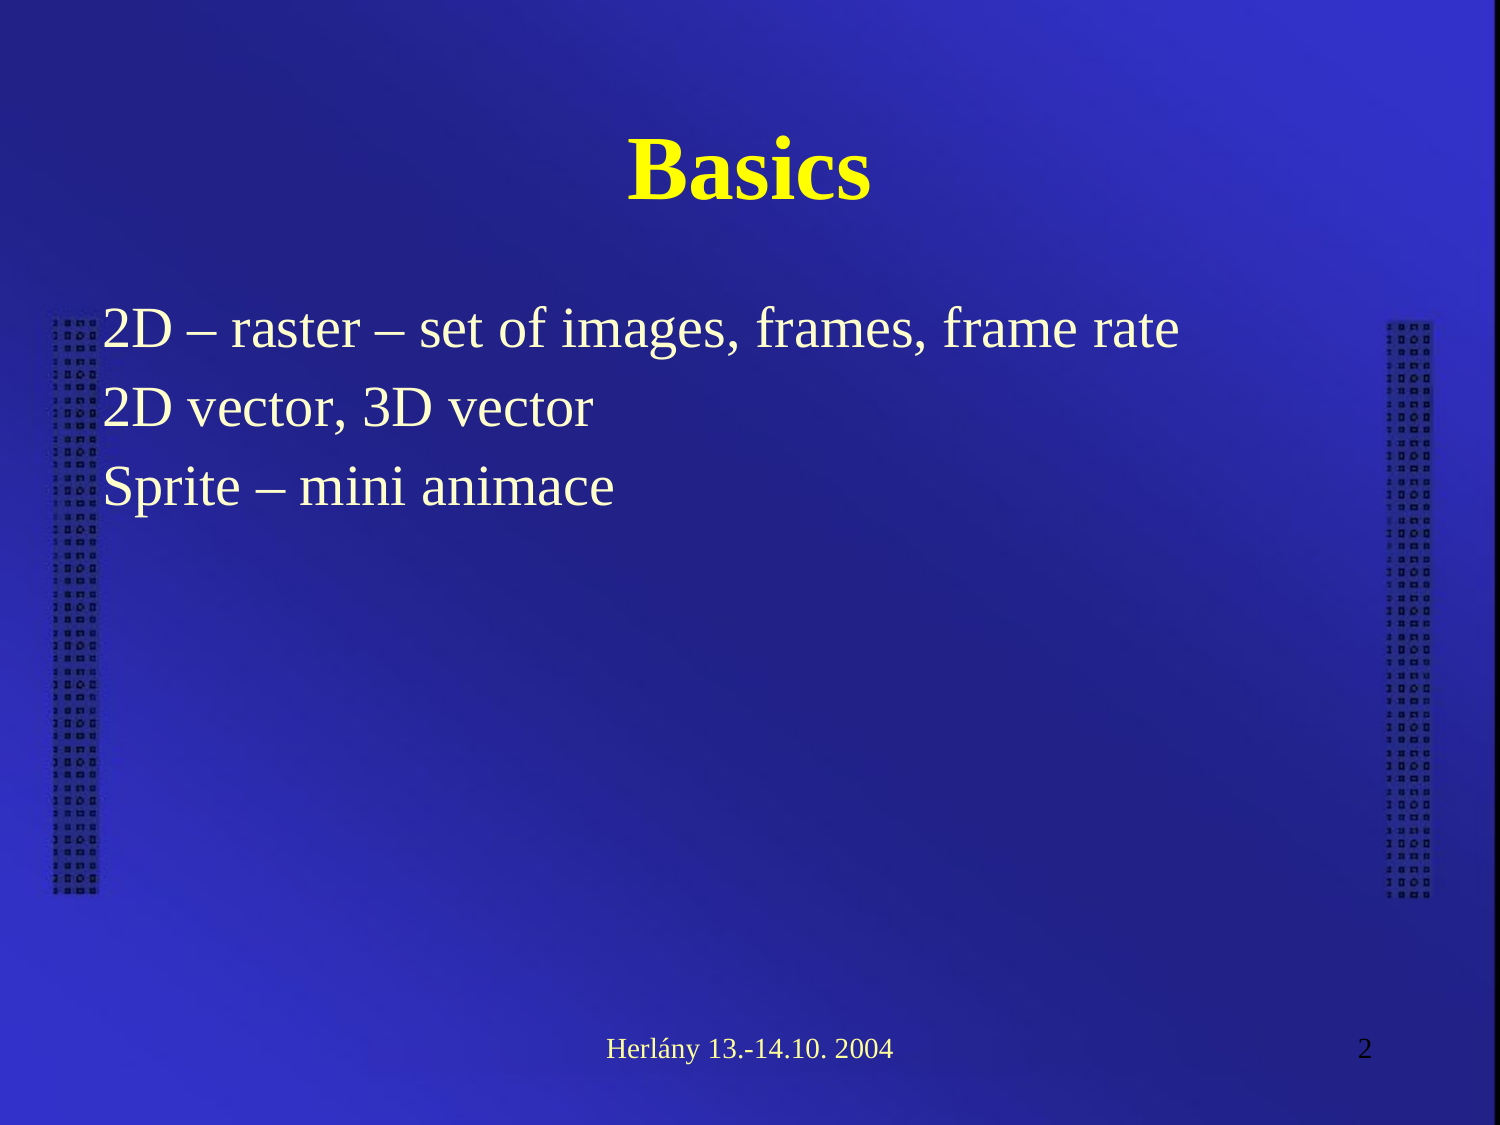

# Basics
2D – raster – set of images, frames, frame rate
2D vector, 3D vector
Sprite – mini animace
Herlány 13.-14.10. 2004